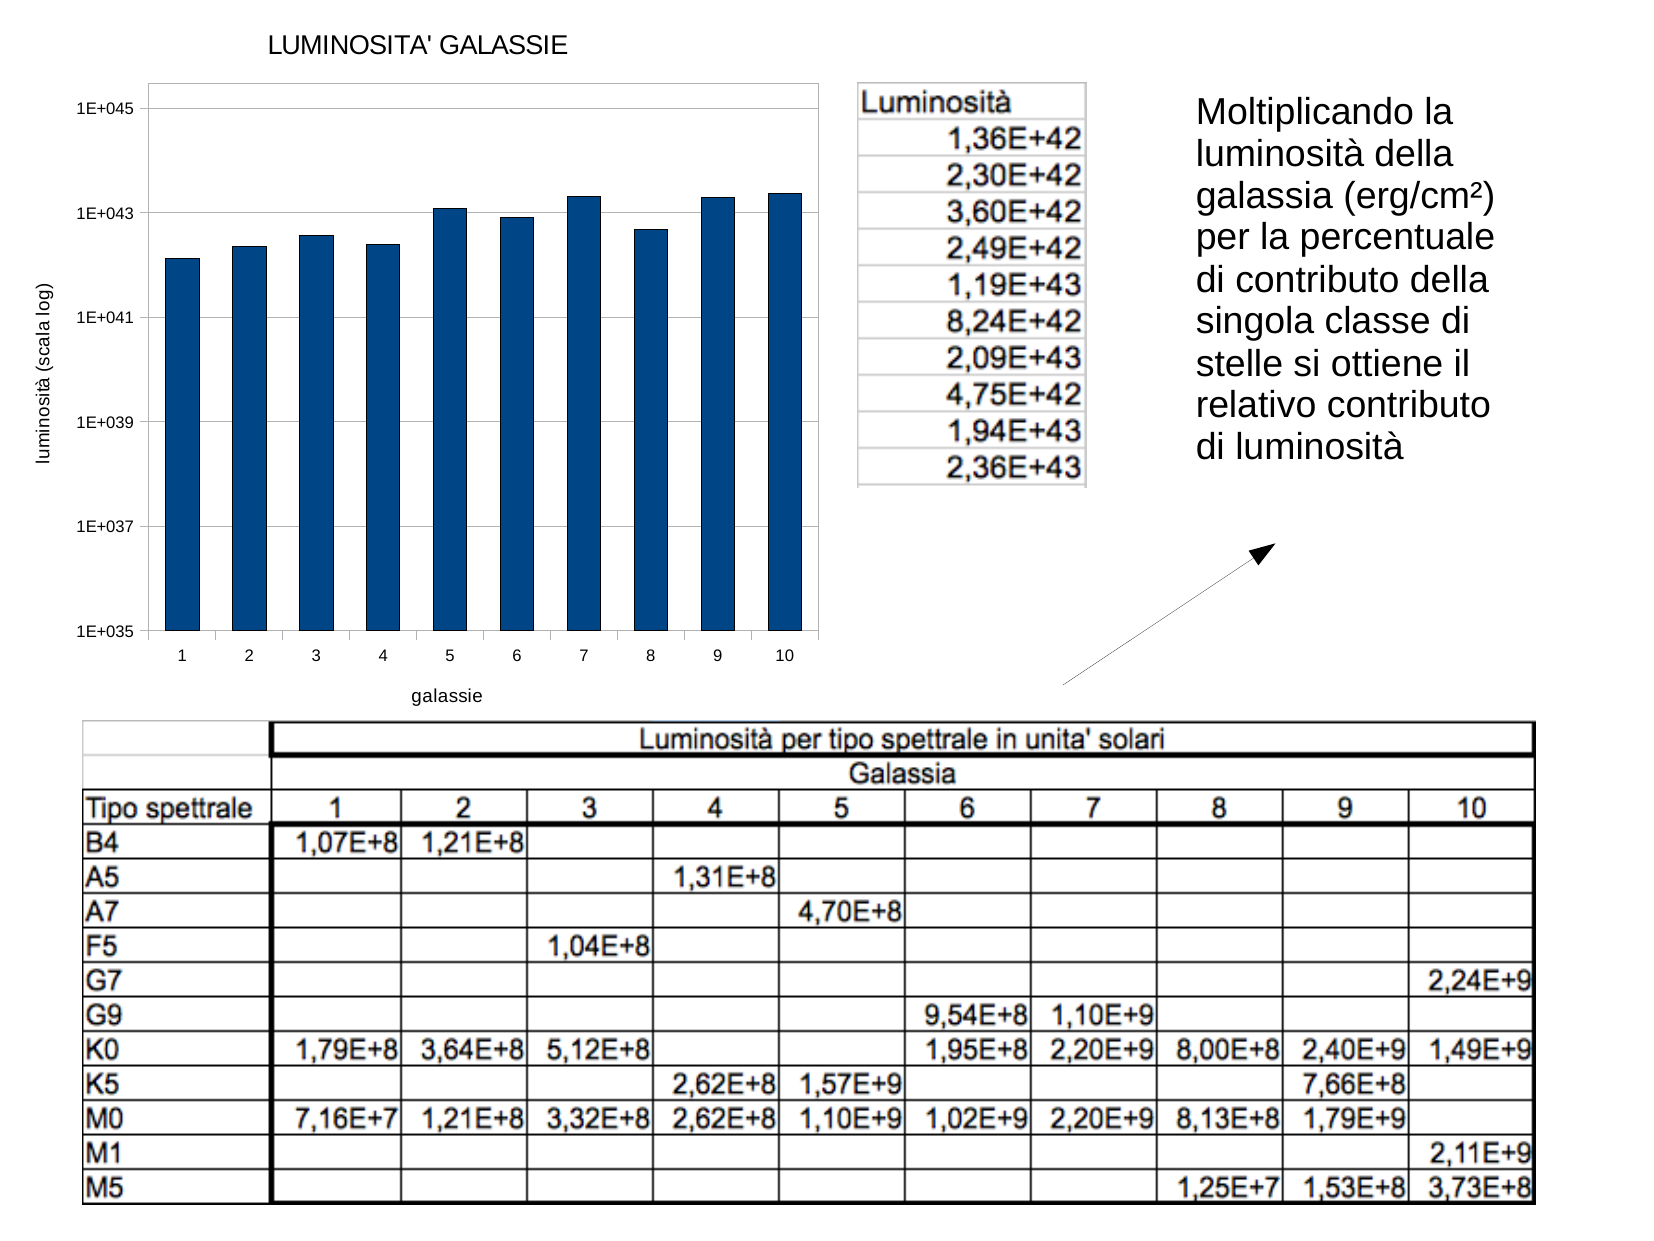

### Chart: LUMINOSITA' GALASSIE
| Category | Luminosità |
|---|---|
| 1 | 1.36001637621673e+42 |
| 2 | 2.30366714115391e+42 |
| 3 | 3.60306968094163e+42 |
| 4 | 2.49305286267679e+42 |
| 5 | 1.19181345824859e+43 |
| 6 | 8.24282633055467e+42 |
| 7 | 2.09465676433642e+43 |
| 8 | 4.75234882742373e+42 |
| 9 | 1.94015108343738e+43 |
| 10 | 2.3626145567131e+43 |
Moltiplicando la luminosità della galassia (erg/cm²) per la percentuale di contributo della singola classe di stelle si ottiene il relativo contributo di luminosità